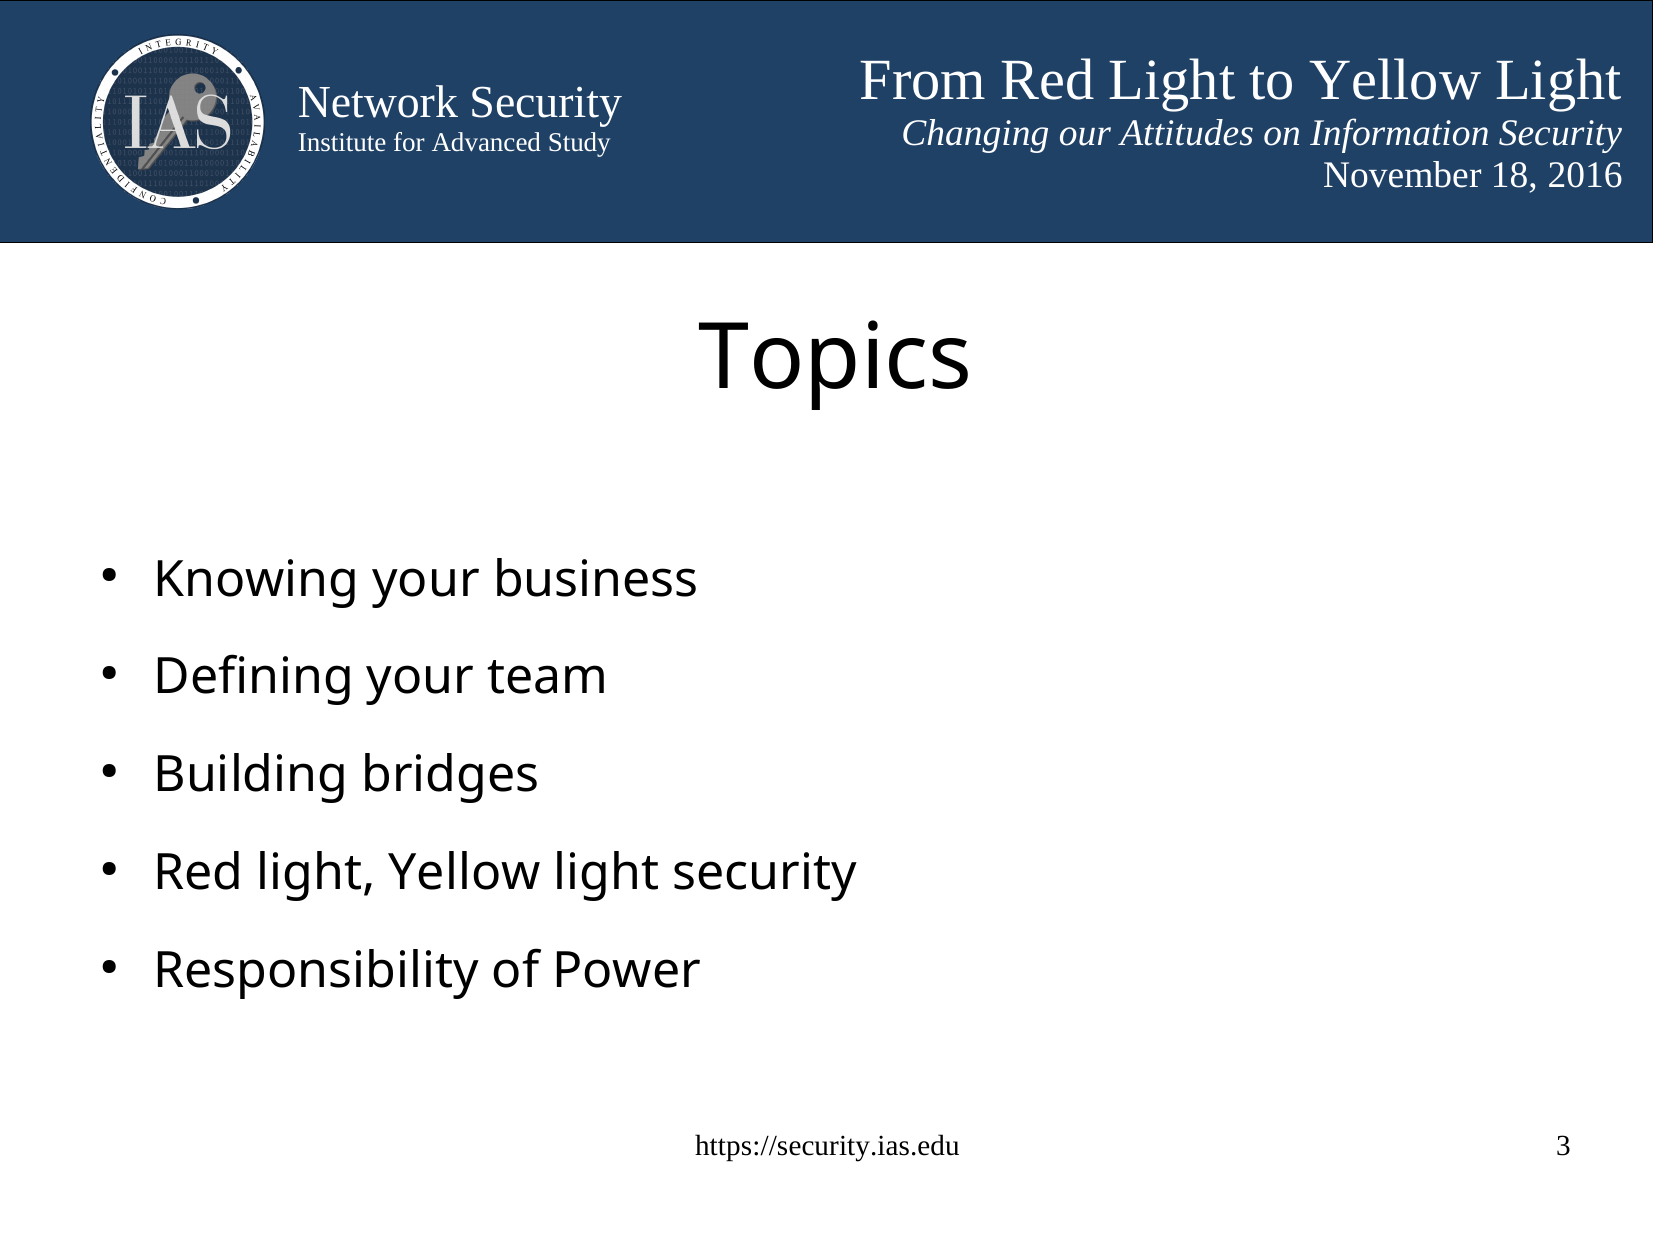

# Topics
Knowing your business
Defining your team
Building bridges
Red light, Yellow light security
Responsibility of Power
3